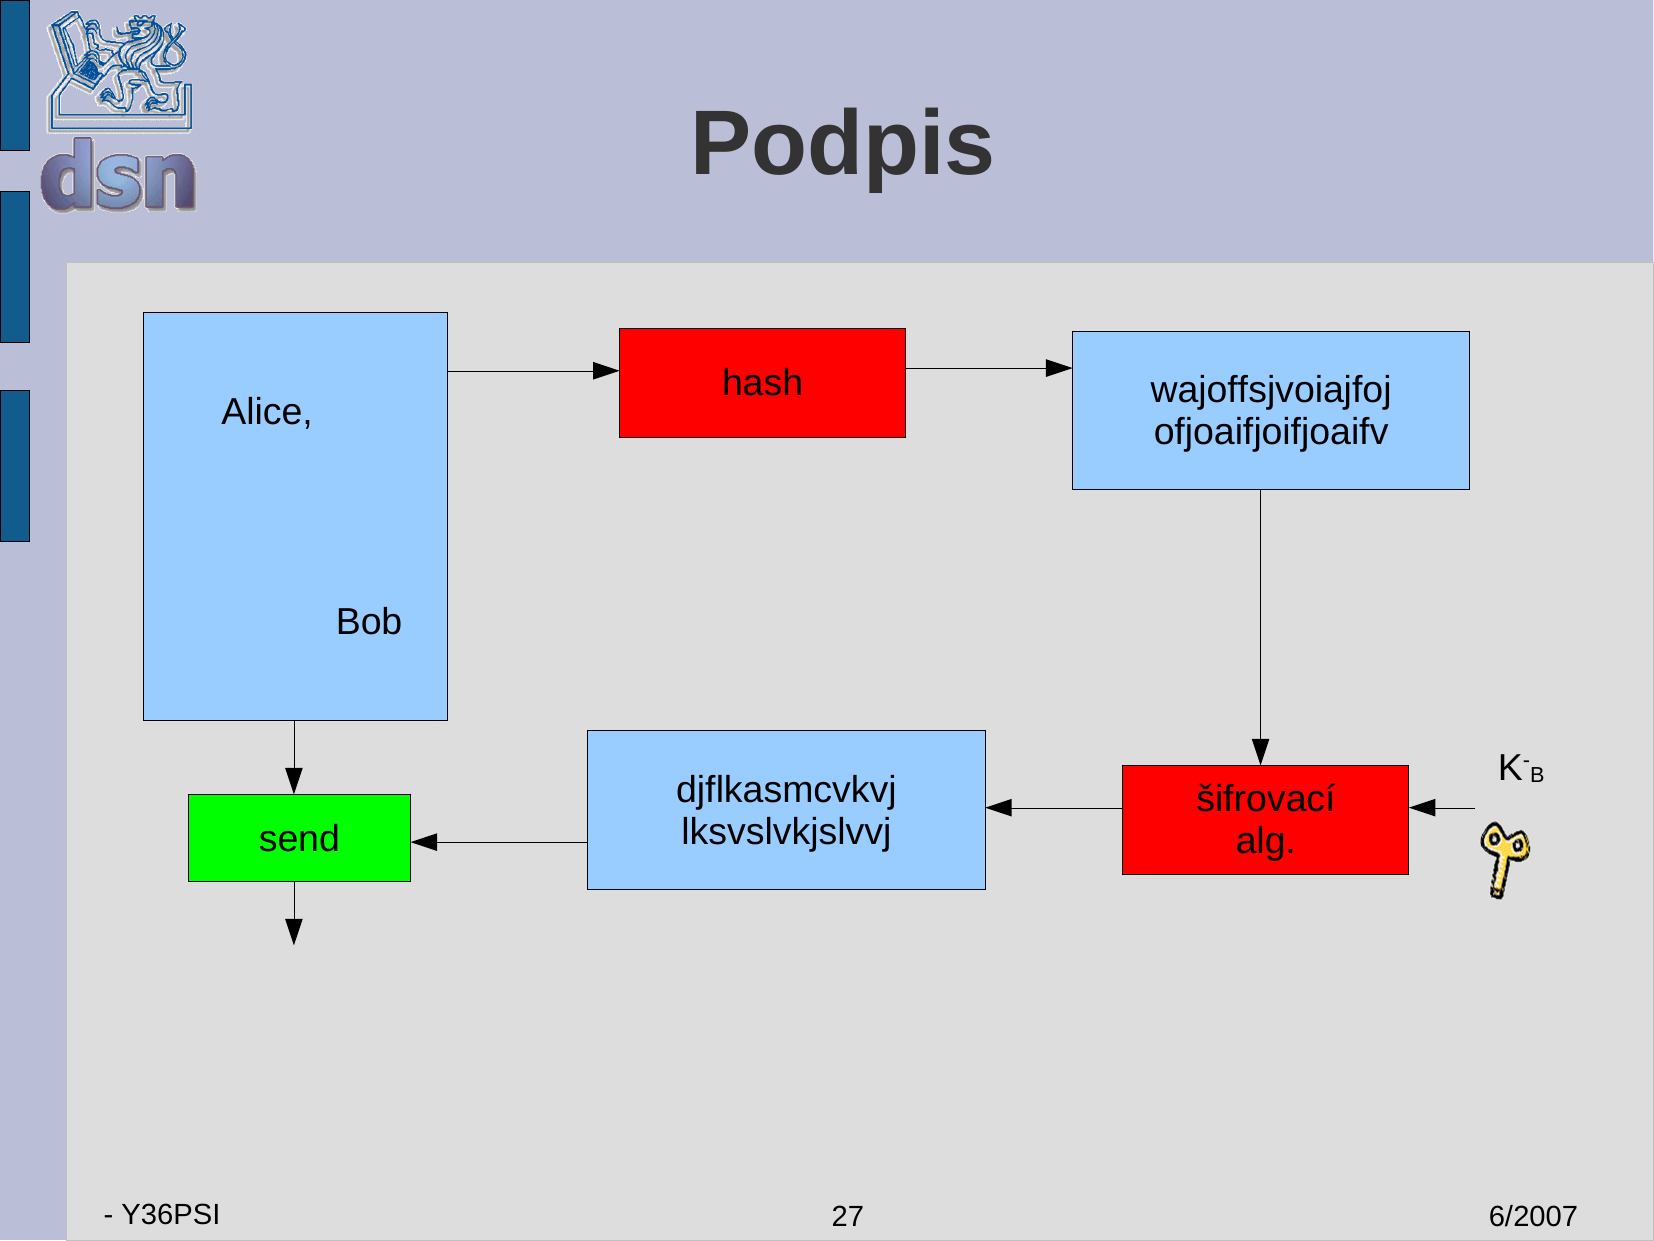

# Podpis
Alice,
		Bob
hash
wajoffsjvoiajfoj
ofjoaifjoifjoaifv
djflkasmcvkvj
lksvslvkjslvvj
K-B
šifrovací
alg.
send